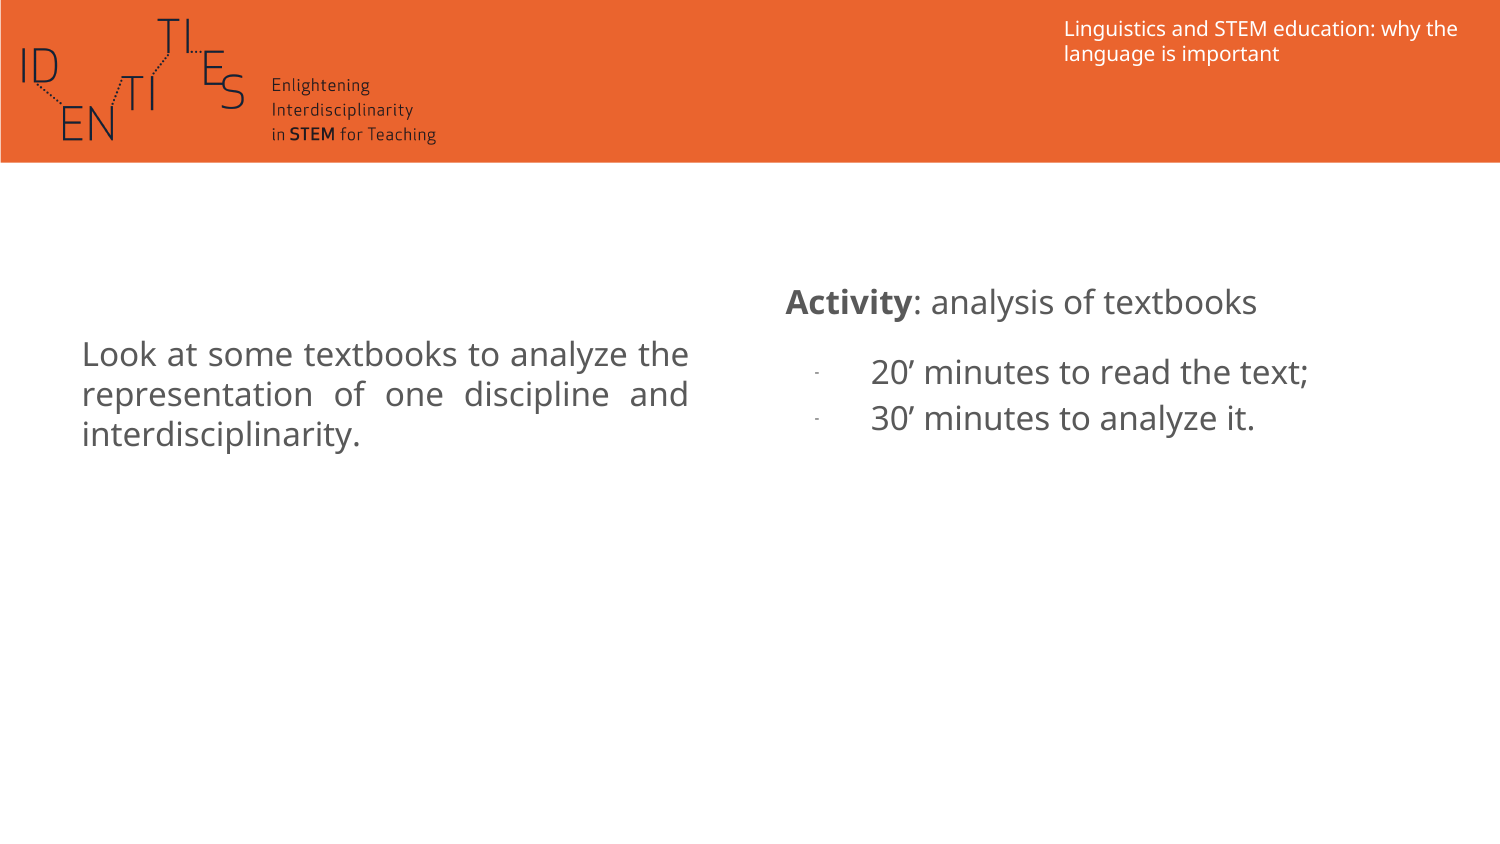

Linguistics and STEM education: why the language is important
#
 Activity: analysis of textbooks
20’ minutes to read the text;
30’ minutes to analyze it.
Look at some textbooks to analyze the representation of one discipline and interdisciplinarity.